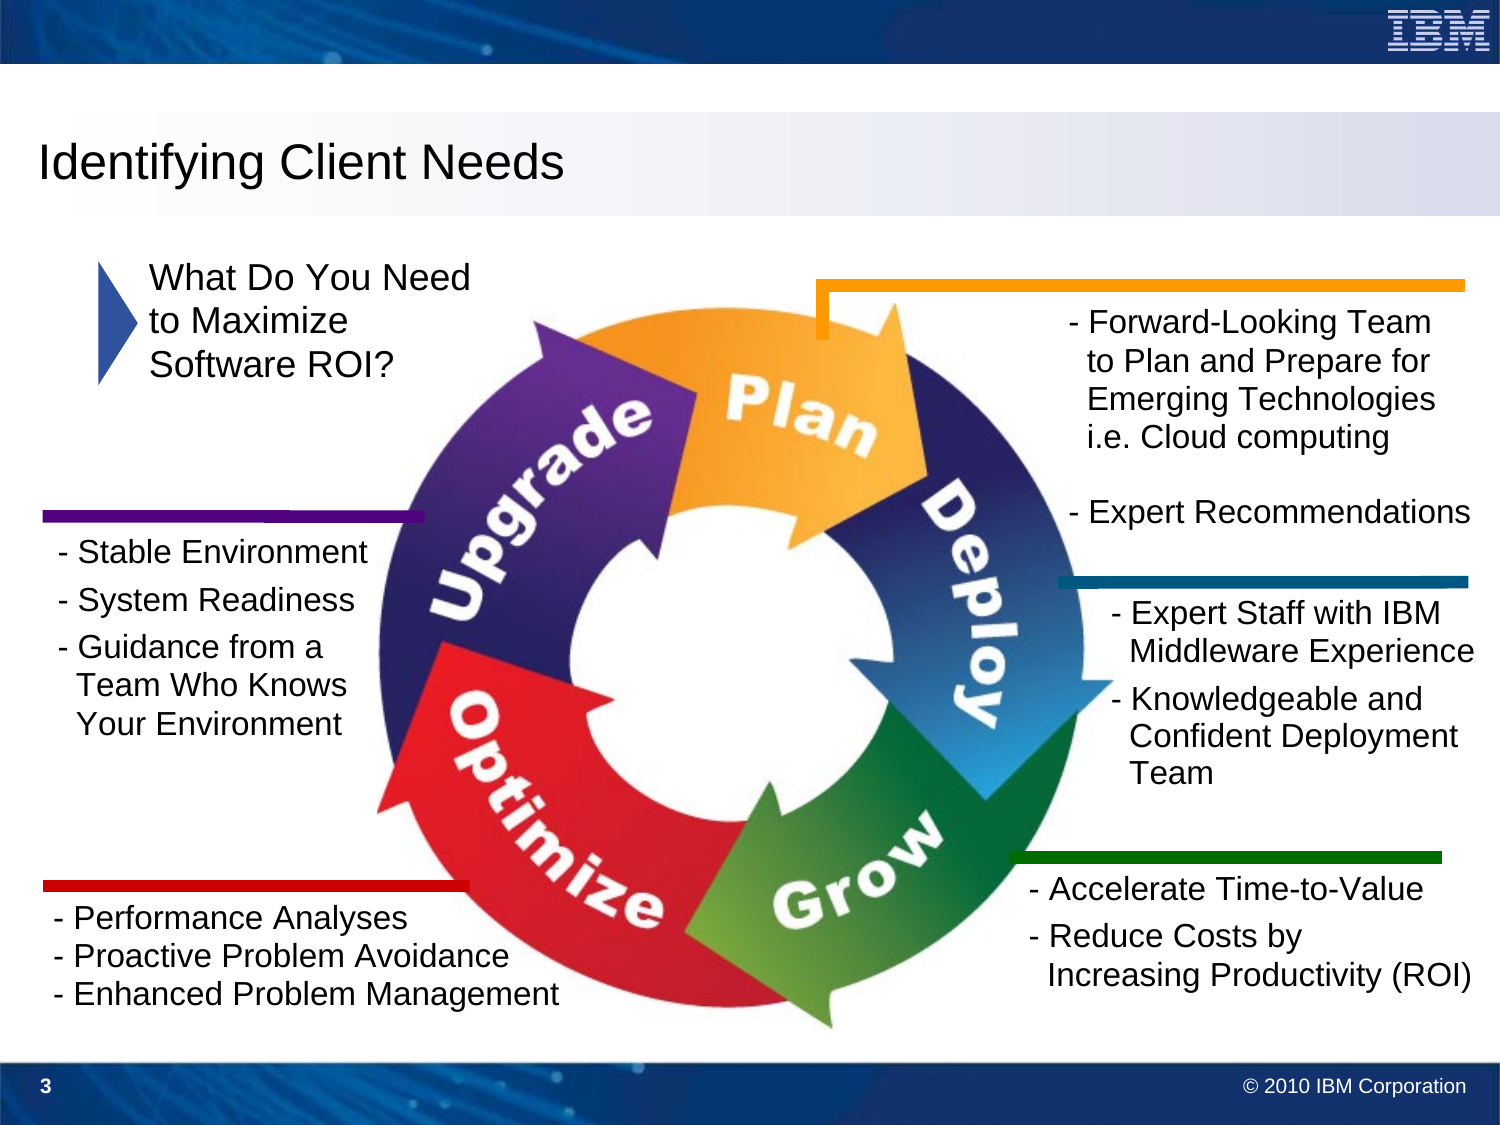

# Identifying Client Needs
What Do You Need to Maximize Software ROI?
- Forward-Looking Team
 to Plan and Prepare for
 Emerging Technologies
 i.e. Cloud computing
- Expert Recommendations
 Stable Environment
- System Readiness
 Guidance from a
 Team Who Knows
 Your Environment
- Expert Staff with IBM
 Middleware Experience
- Knowledgeable and
 Confident Deployment
 Team
- Accelerate Time-to-Value
- Reduce Costs by
 Increasing Productivity (ROI)
- Performance Analyses
- Proactive Problem Avoidance
- Enhanced Problem Management
3